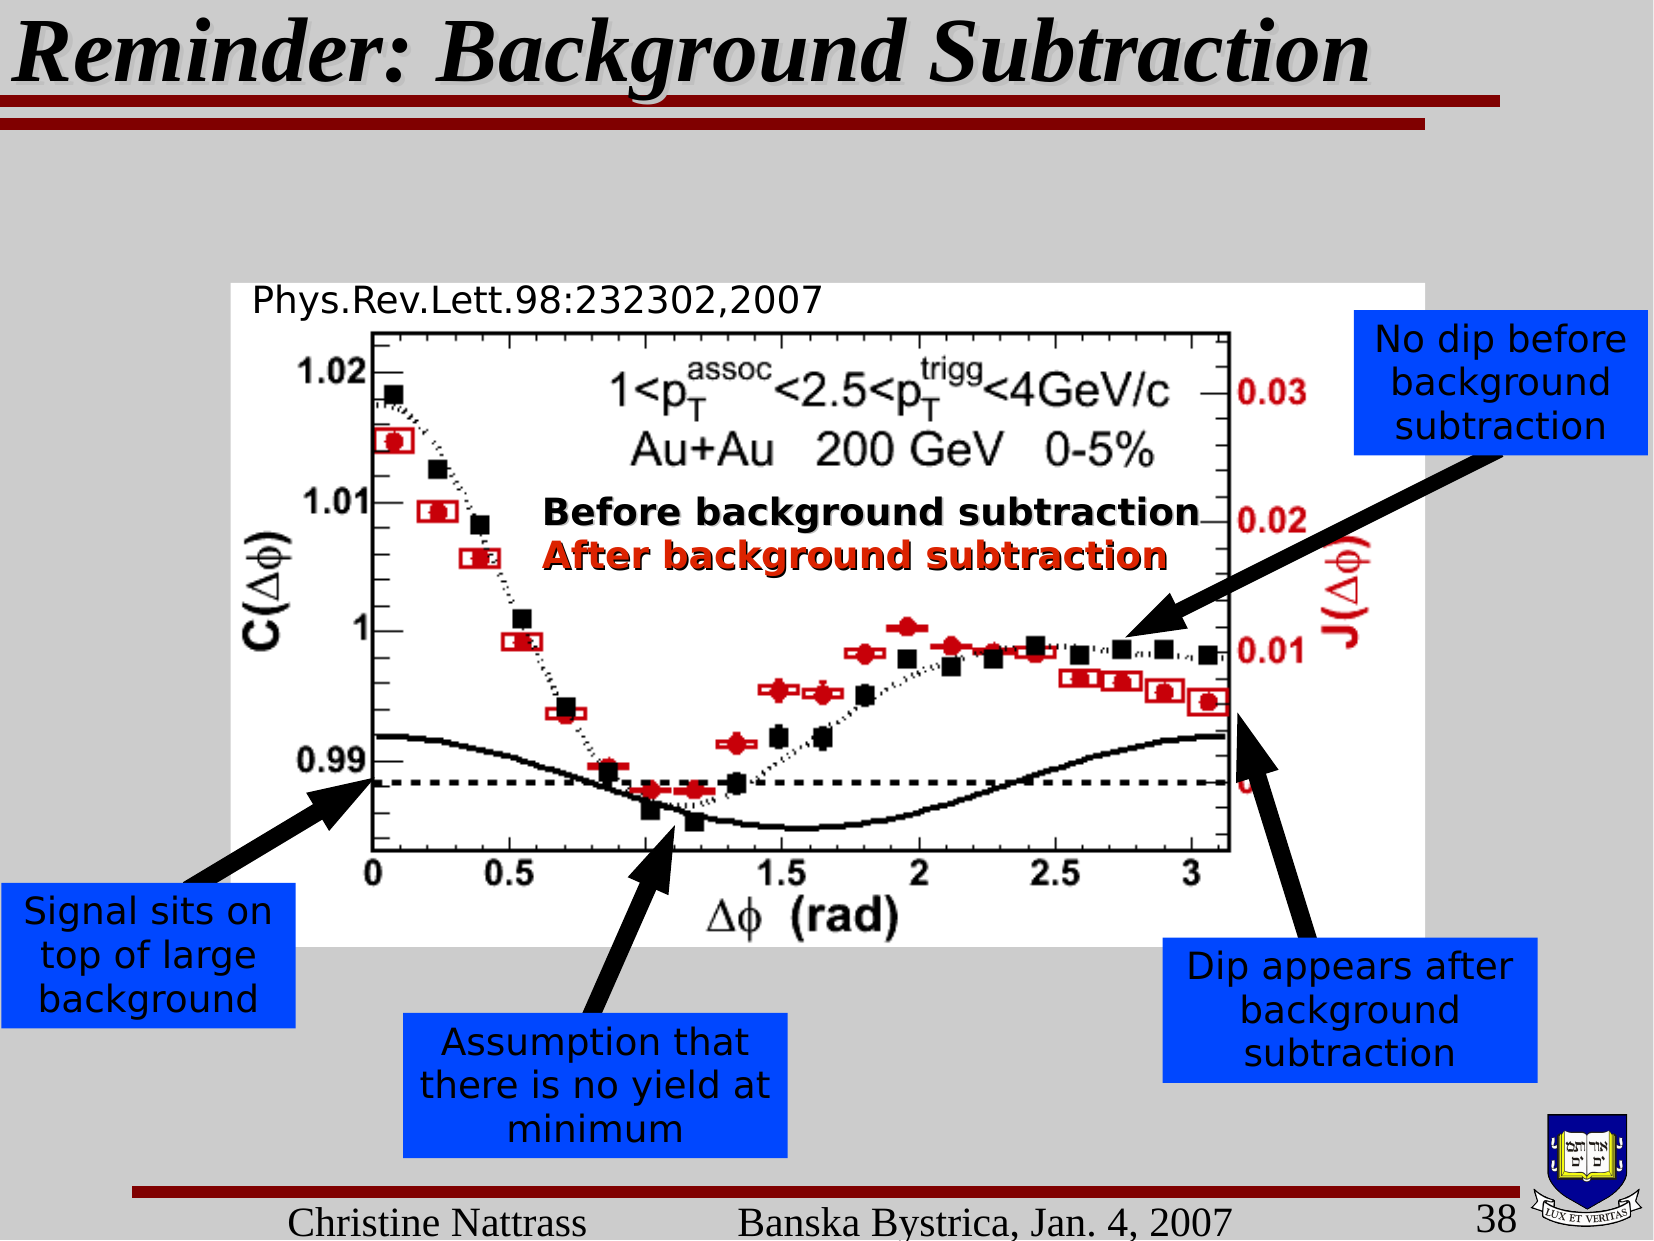

# Reminder: Background Subtraction
 Phys.Rev.Lett.98:232302,2007
Before background subtraction
After background subtraction
No dip before background subtraction
Dip appears after background subtraction
Signal sits on top of large background
Assumption that there is no yield at minimum